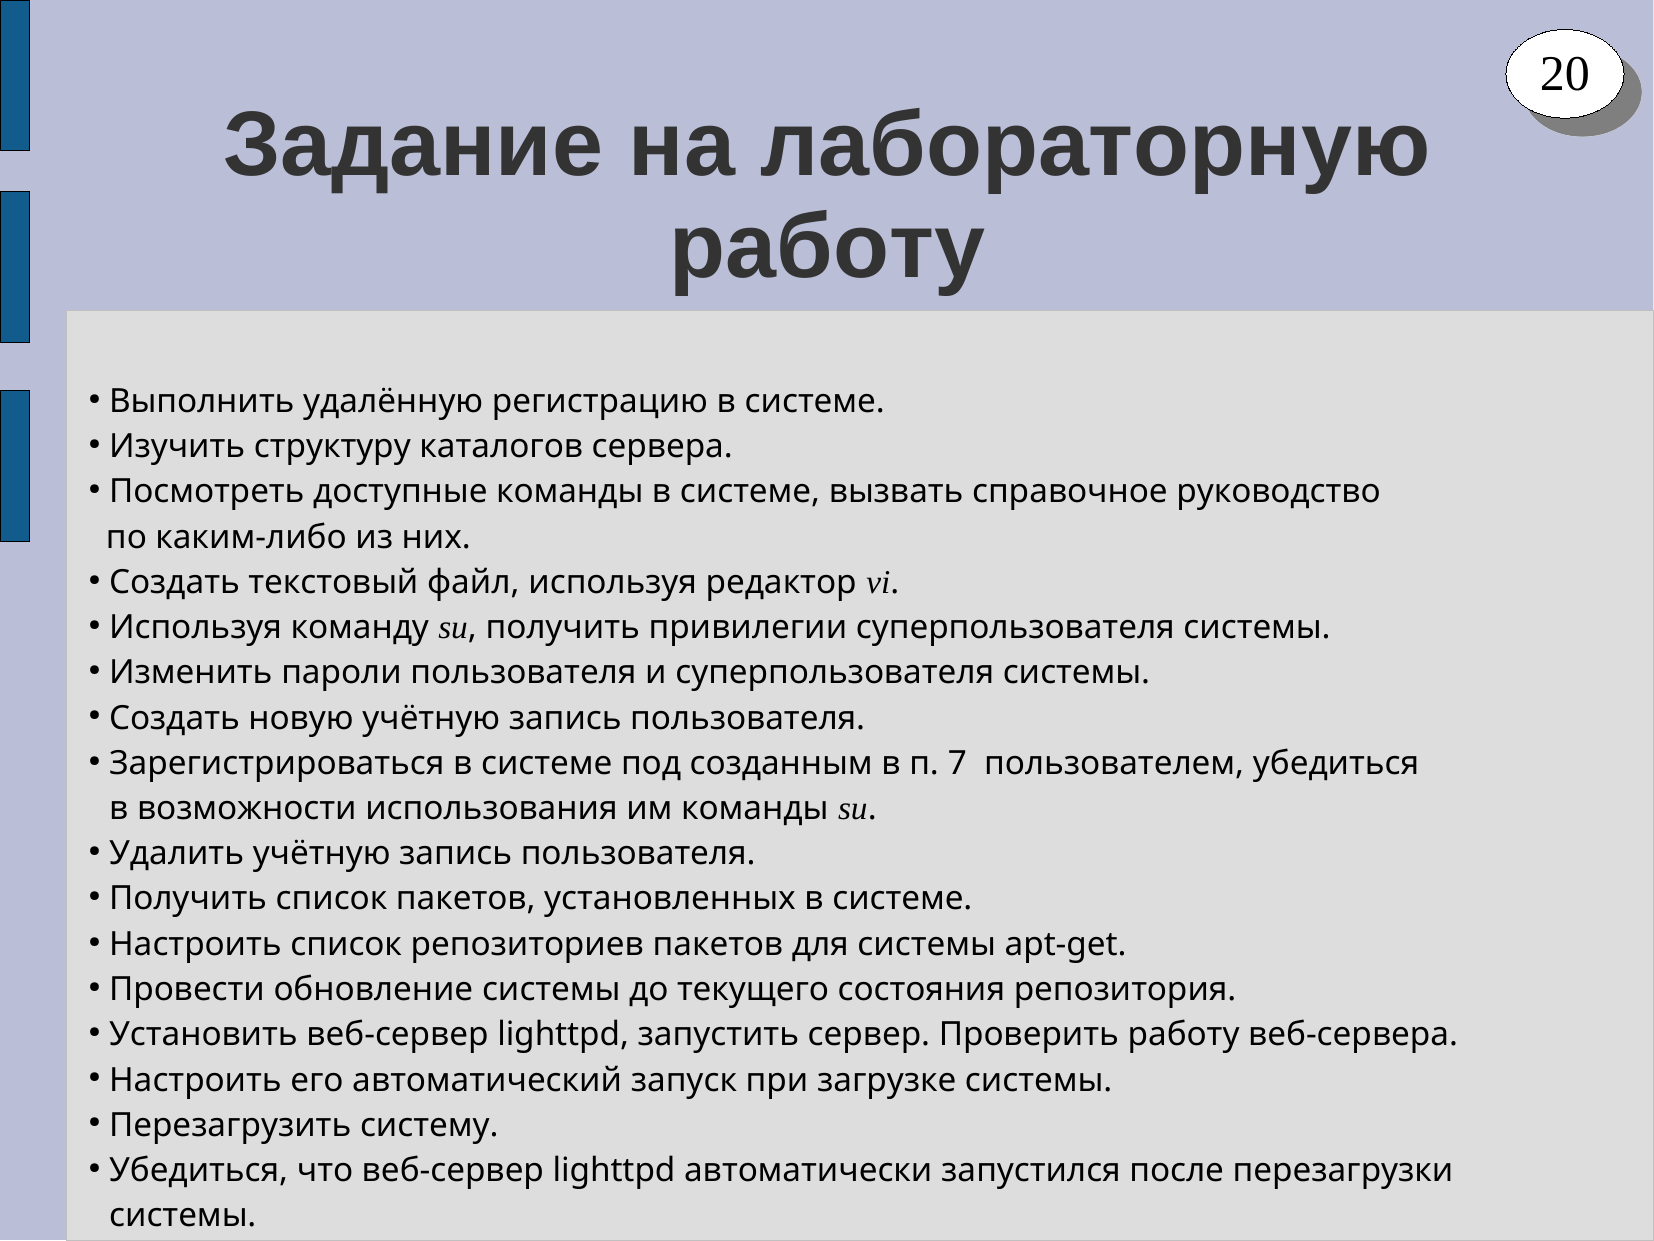

20
# Задание на лабораторную работу
 Выполнить удалённую регистрацию в системе.
 Изучить структуру каталогов сервера.
 Посмотреть доступные команды в системе, вызвать справочное руководство
 по каким-либо из них.
 Создать текстовый файл, используя редактор vi.
 Используя команду su, получить привилегии суперпользователя системы.
 Изменить пароли пользователя и суперпользователя системы.
 Создать новую учётную запись пользователя.
 Зарегистрироваться в системе под созданным в п. 7 пользователем, убедиться
 в возможности использования им команды su.
 Удалить учётную запись пользователя.
 Получить список пакетов, установленных в системе.
 Настроить список репозиториев пакетов для системы apt-get.
 Провести обновление системы до текущего состояния репозитория.
 Установить веб-сервер lighttpd, запустить сервер. Проверить работу веб-сервера.
 Настроить его автоматический запуск при загрузке системы.
 Перезагрузить систему.
 Убедиться, что веб-сервер lighttpd автоматически запустился после перезагрузки
 системы.